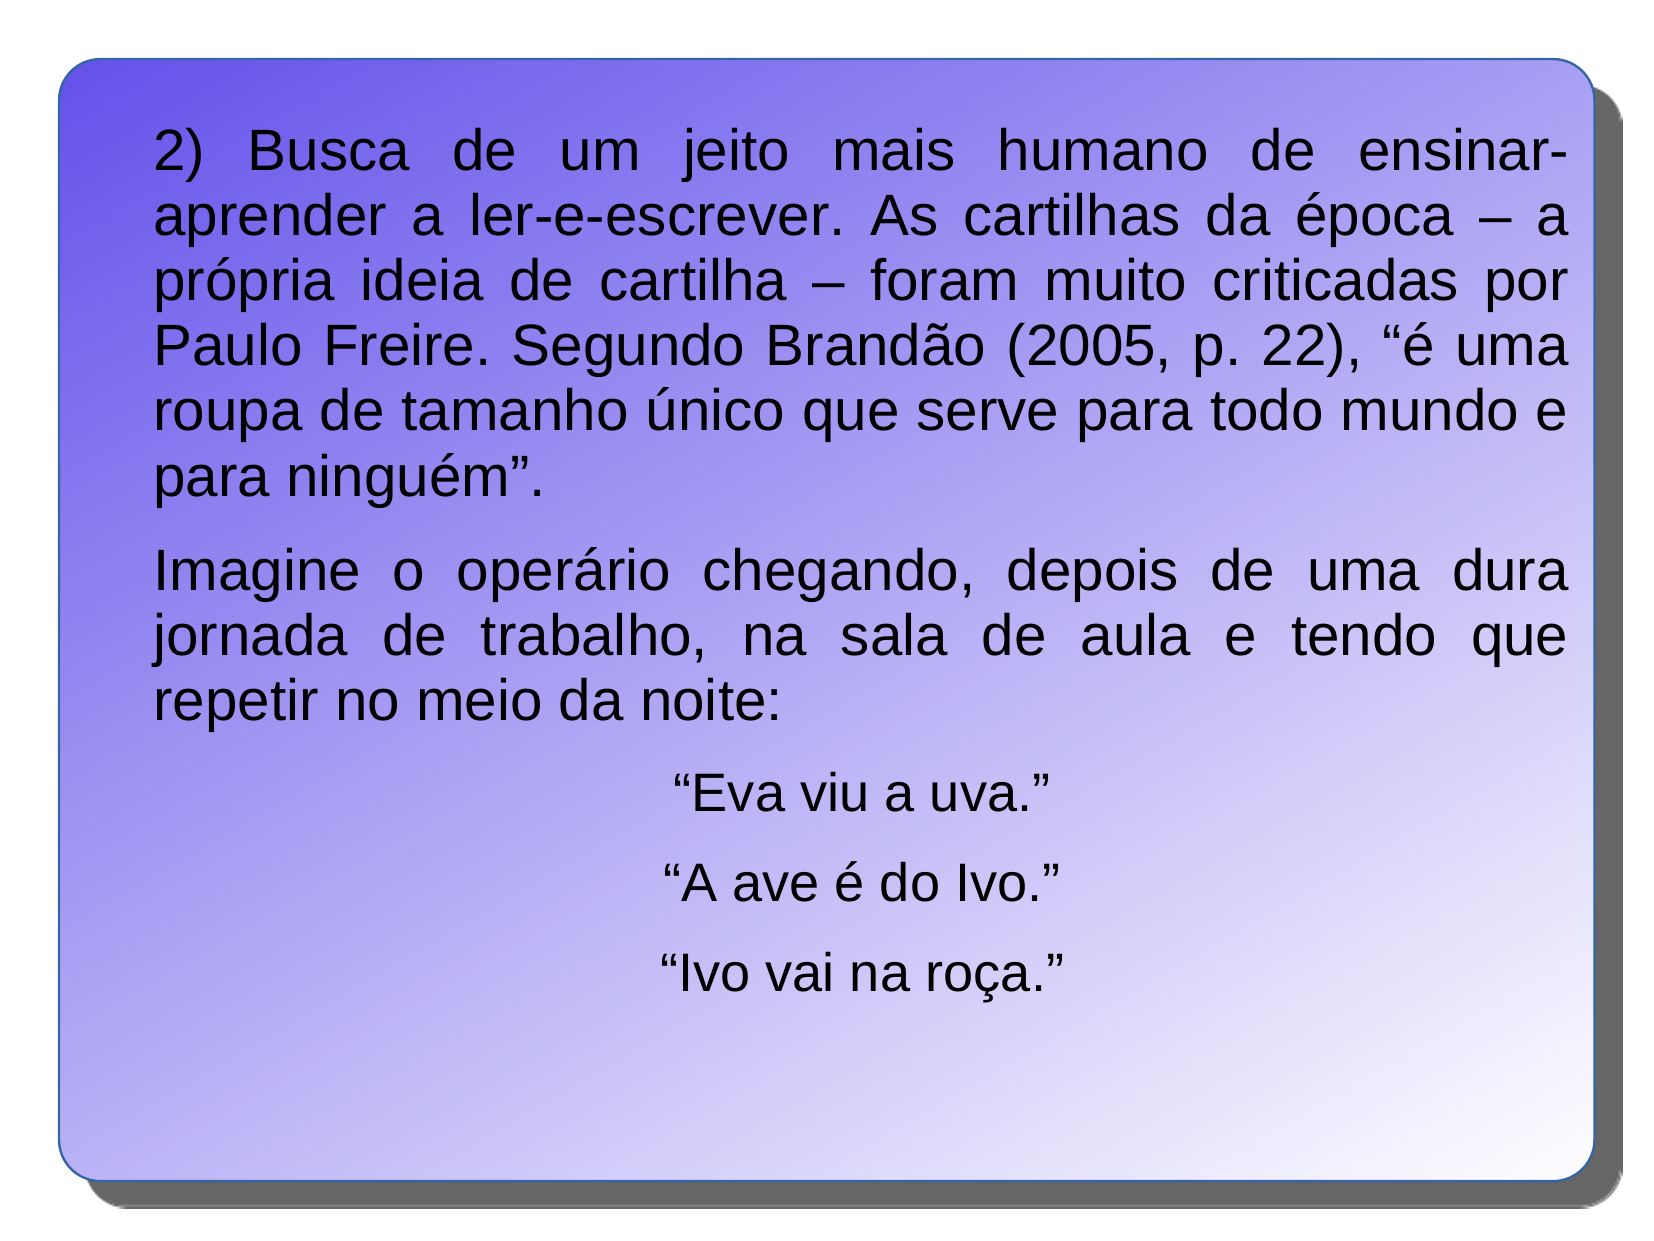

# 2) Busca de um jeito mais humano de ensinar-aprender a ler-e-escrever. As cartilhas da época – a própria ideia de cartilha – foram muito criticadas por Paulo Freire. Segundo Brandão (2005, p. 22), “é uma roupa de tamanho único que serve para todo mundo e para ninguém”.
Imagine o operário chegando, depois de uma dura jornada de trabalho, na sala de aula e tendo que repetir no meio da noite:
“Eva viu a uva.”
“A ave é do Ivo.”
“Ivo vai na roça.”